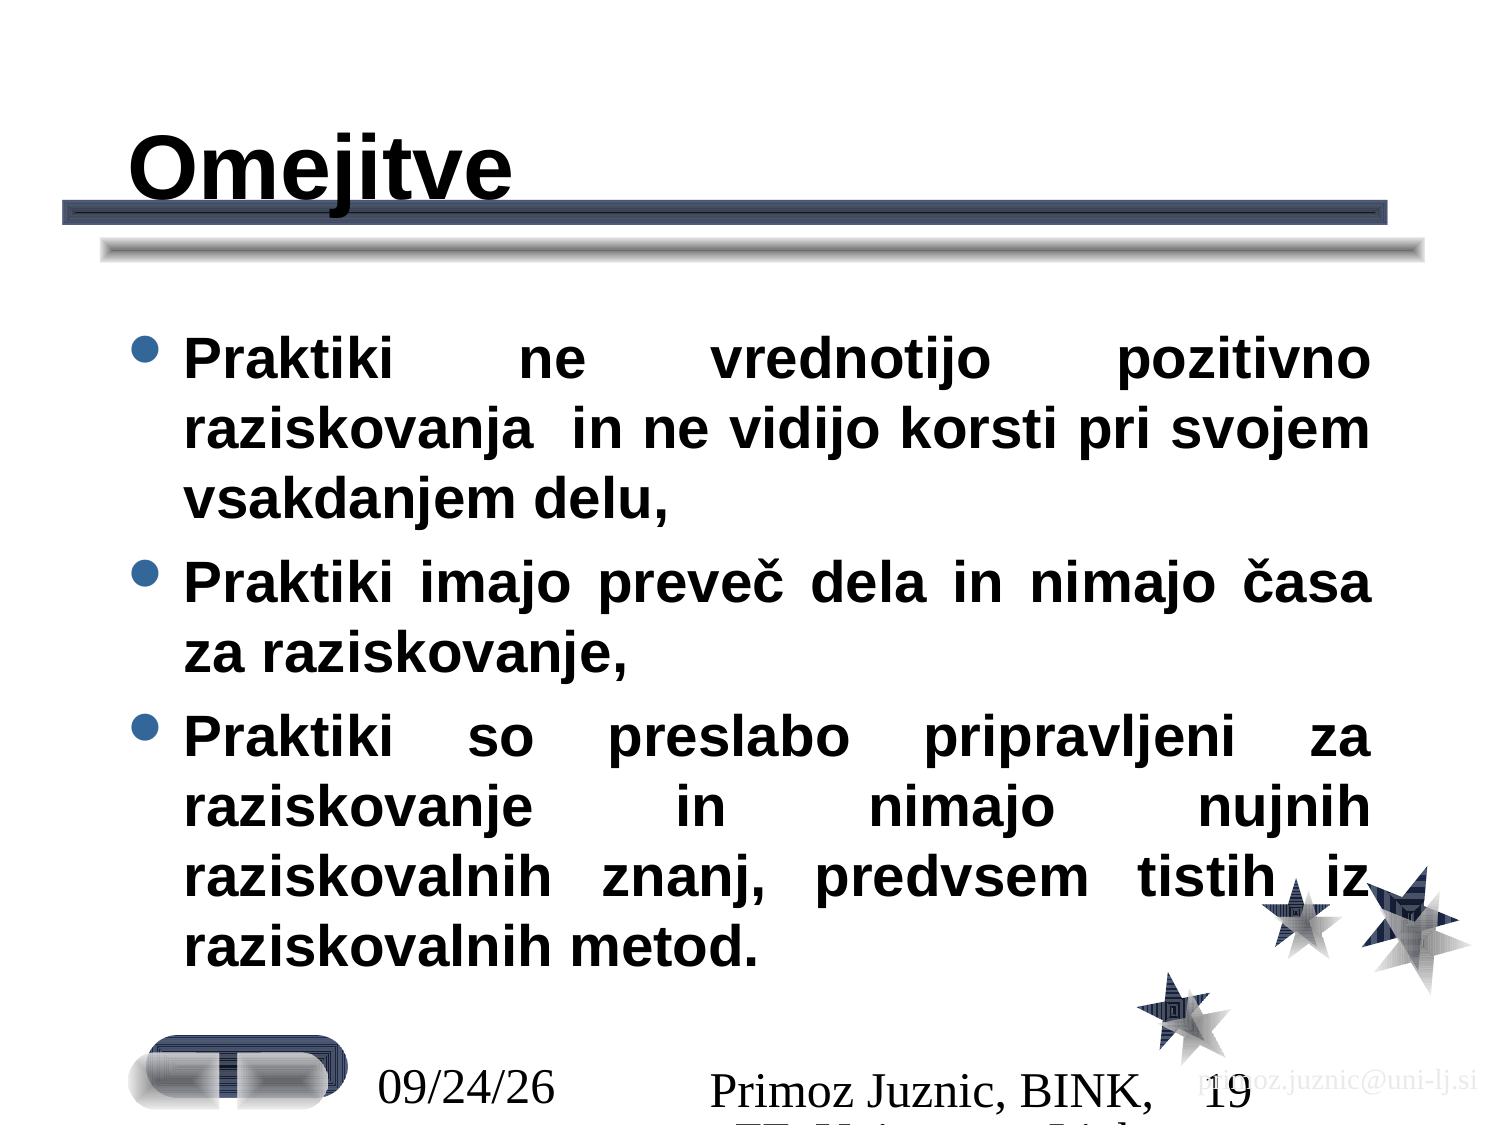

# Omejitve
Praktiki ne vrednotijo pozitivno raziskovanja in ne vidijo korsti pri svojem vsakdanjem delu,
Praktiki imajo preveč dela in nimajo časa za raziskovanje,
Praktiki so preslabo pripravljeni za raziskovanje in nimajo nujnih raziskovalnih znanj, predvsem tistih iz raziskovalnih metod.
Primoz Juznic, BINK, FF, Univerza v Ljubljani
19